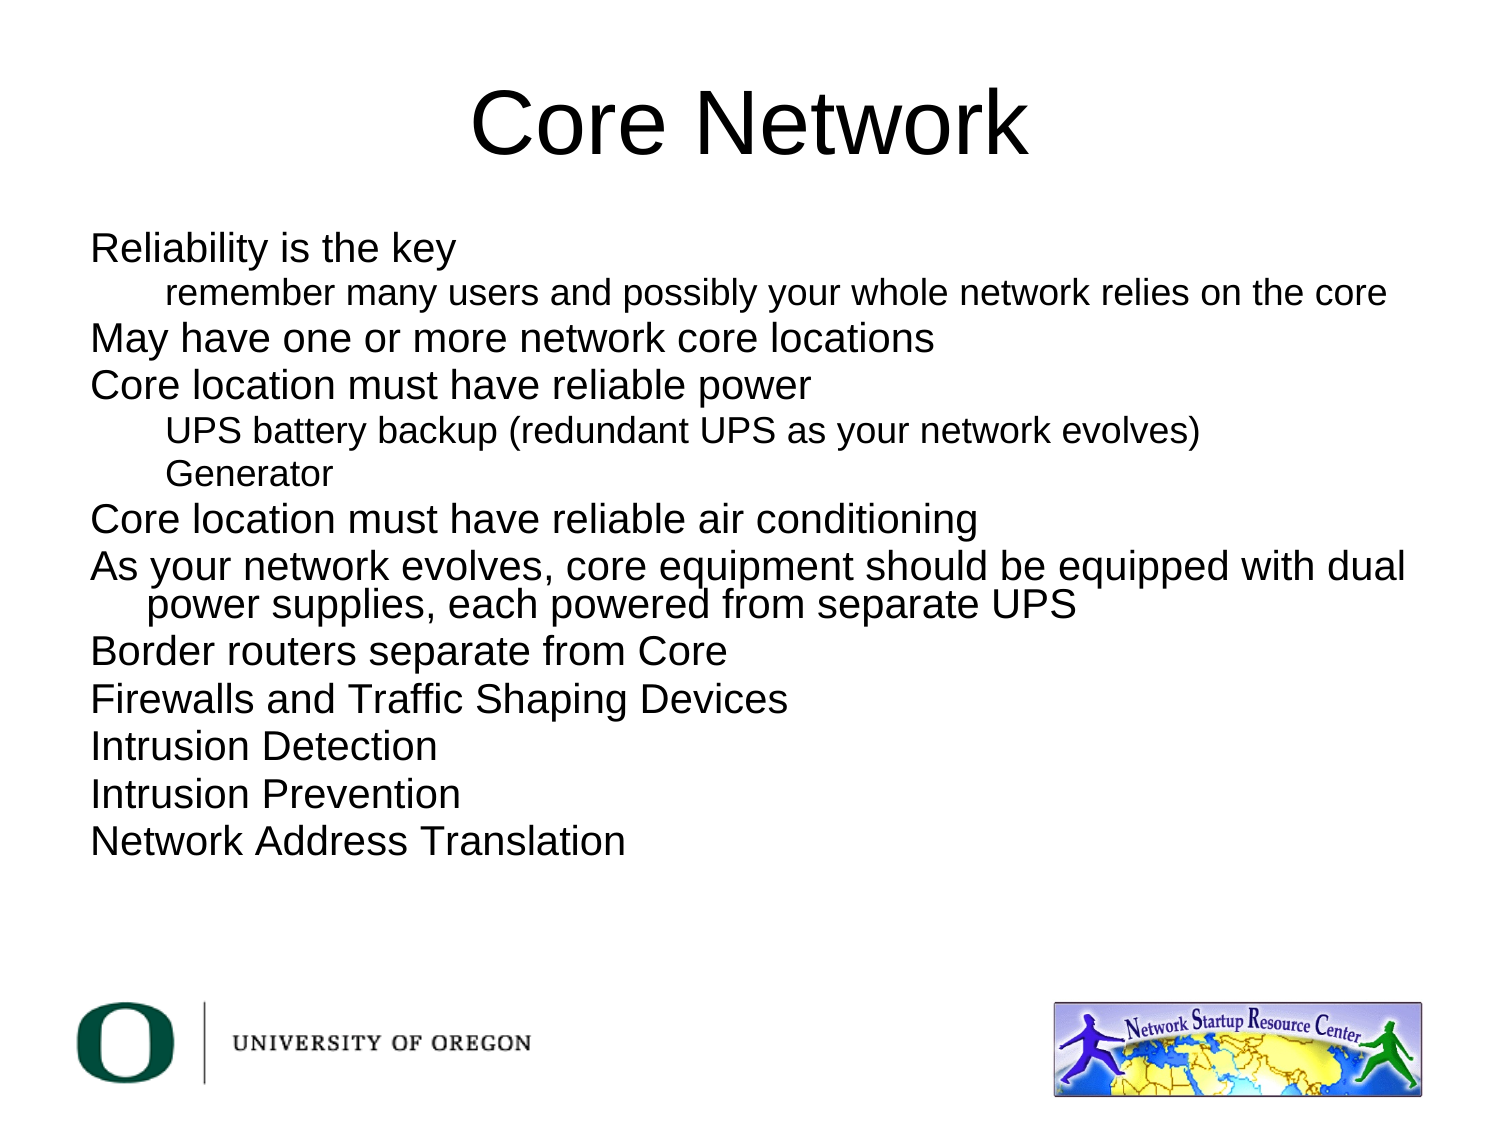

# Core Network
Reliability is the key
remember many users and possibly your whole network relies on the core
May have one or more network core locations
Core location must have reliable power
UPS battery backup (redundant UPS as your network evolves)
Generator
Core location must have reliable air conditioning
As your network evolves, core equipment should be equipped with dual power supplies, each powered from separate UPS
Border routers separate from Core
Firewalls and Traffic Shaping Devices
Intrusion Detection
Intrusion Prevention
Network Address Translation